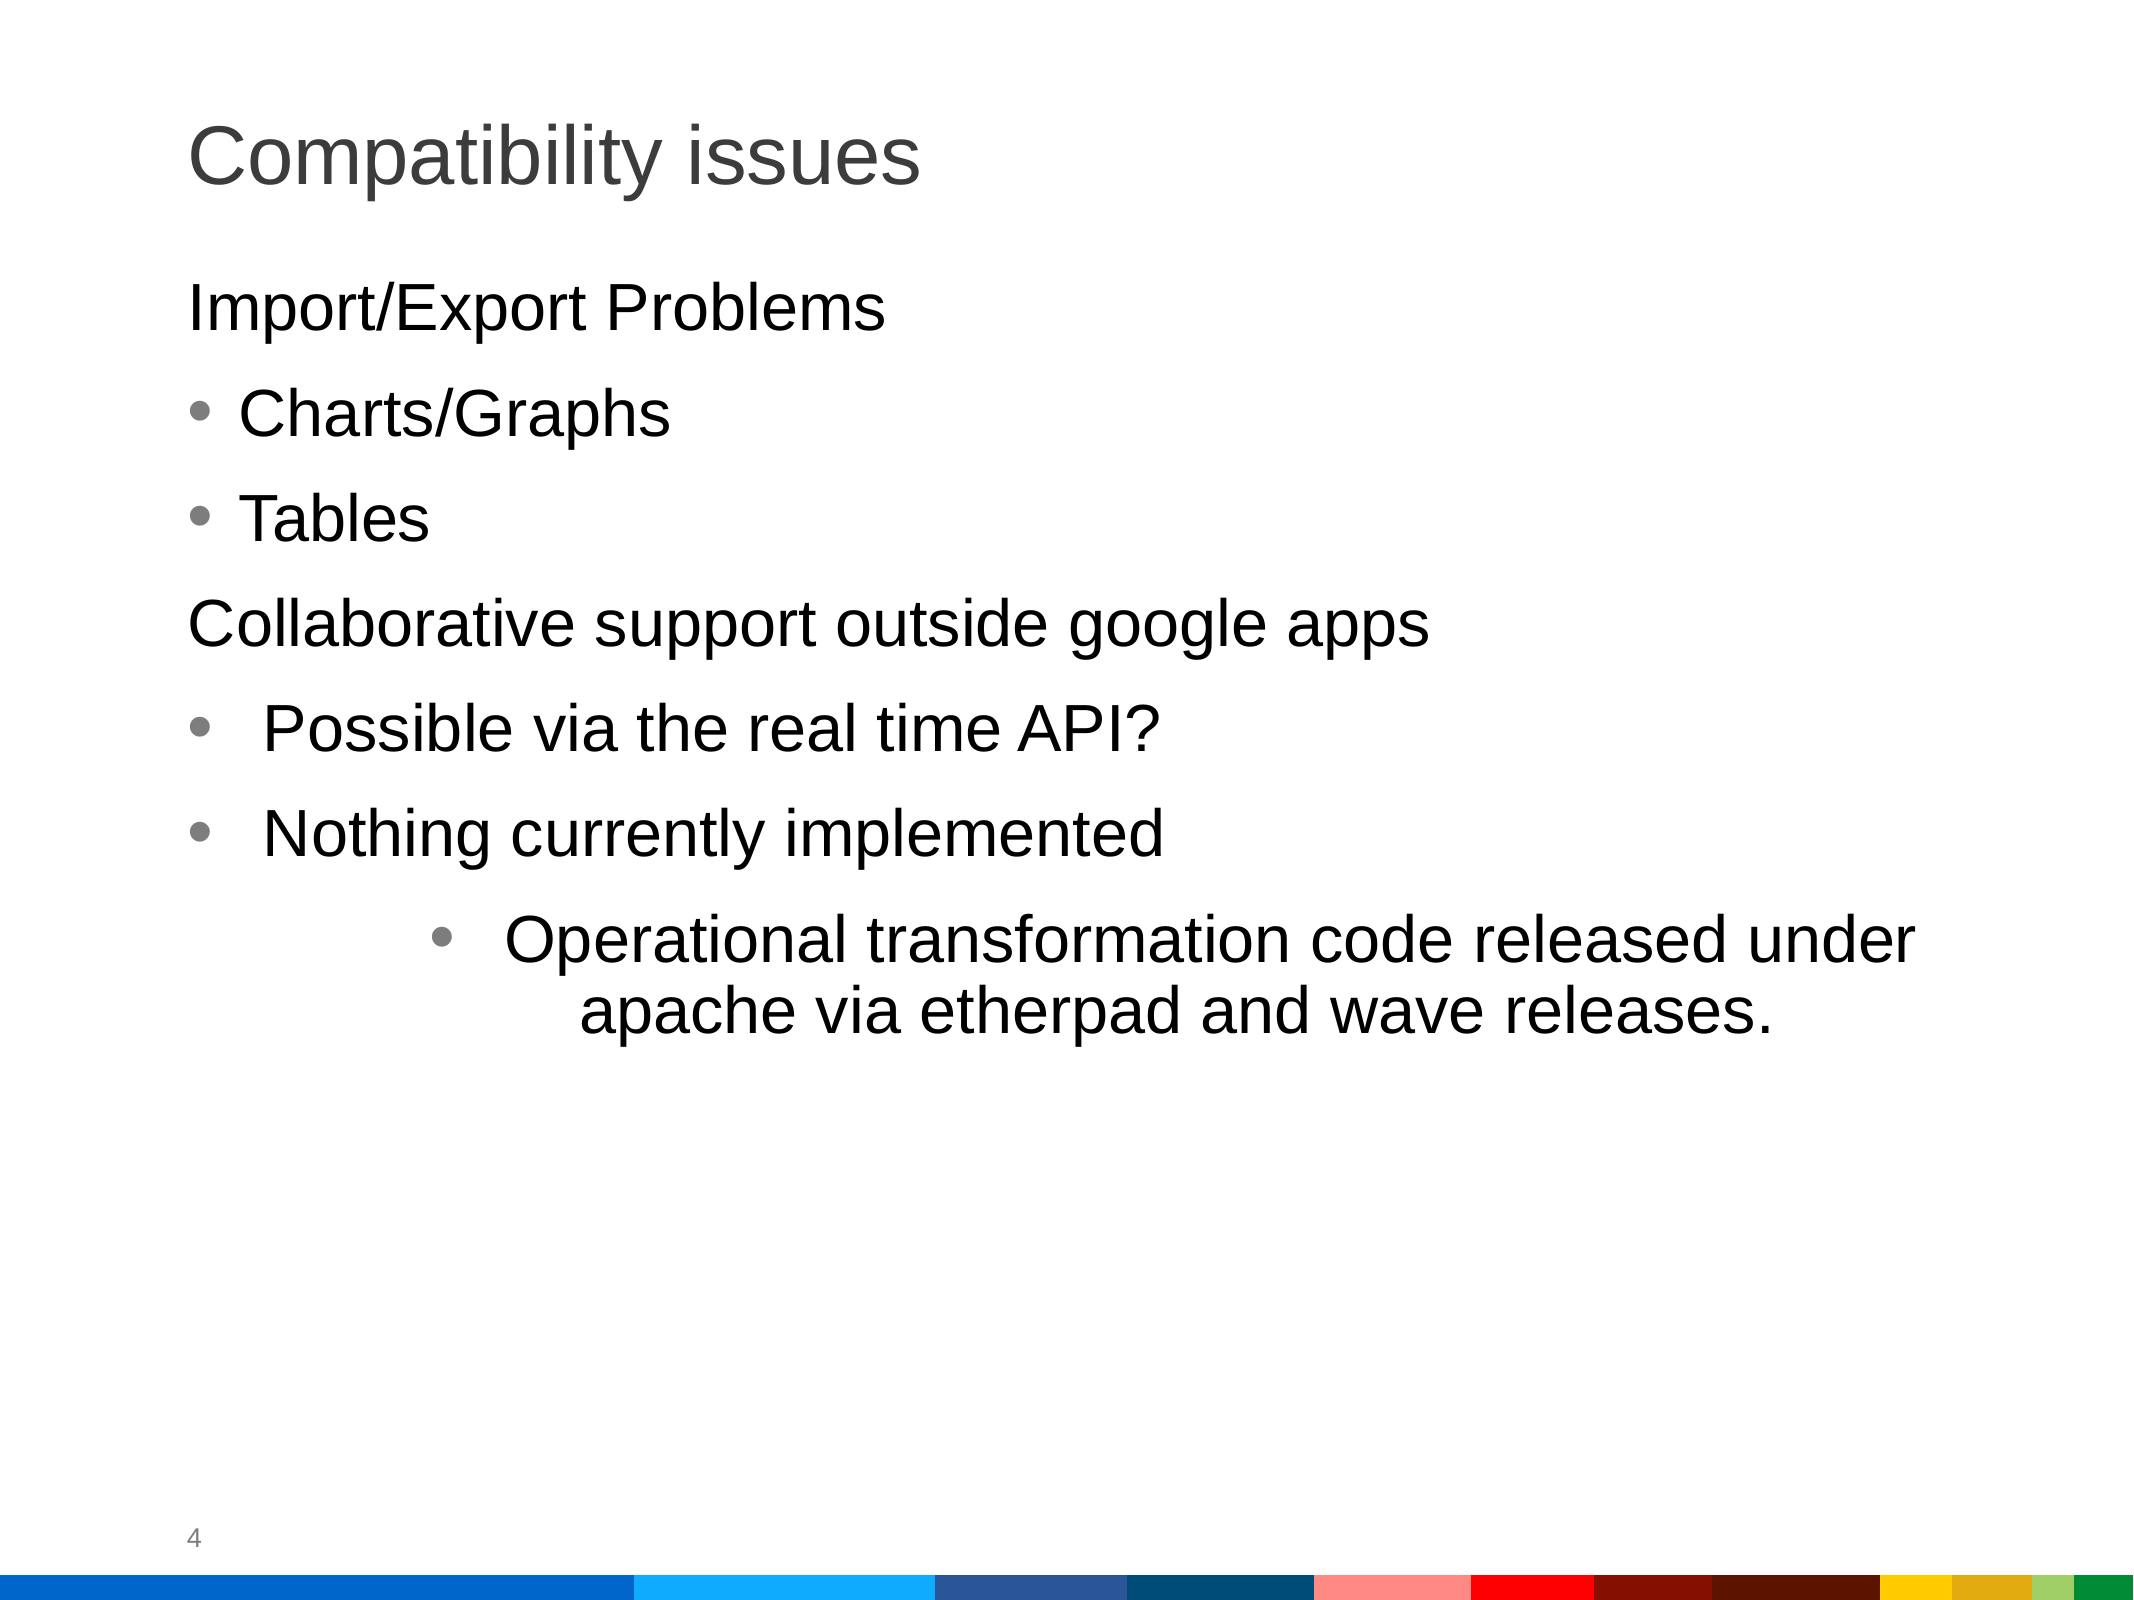

Compatibility issues
Import/Export Problems
Charts/Graphs
Tables
Collaborative support outside google apps
Possible via the real time API?
Nothing currently implemented
Operational transformation code released under apache via etherpad and wave releases.